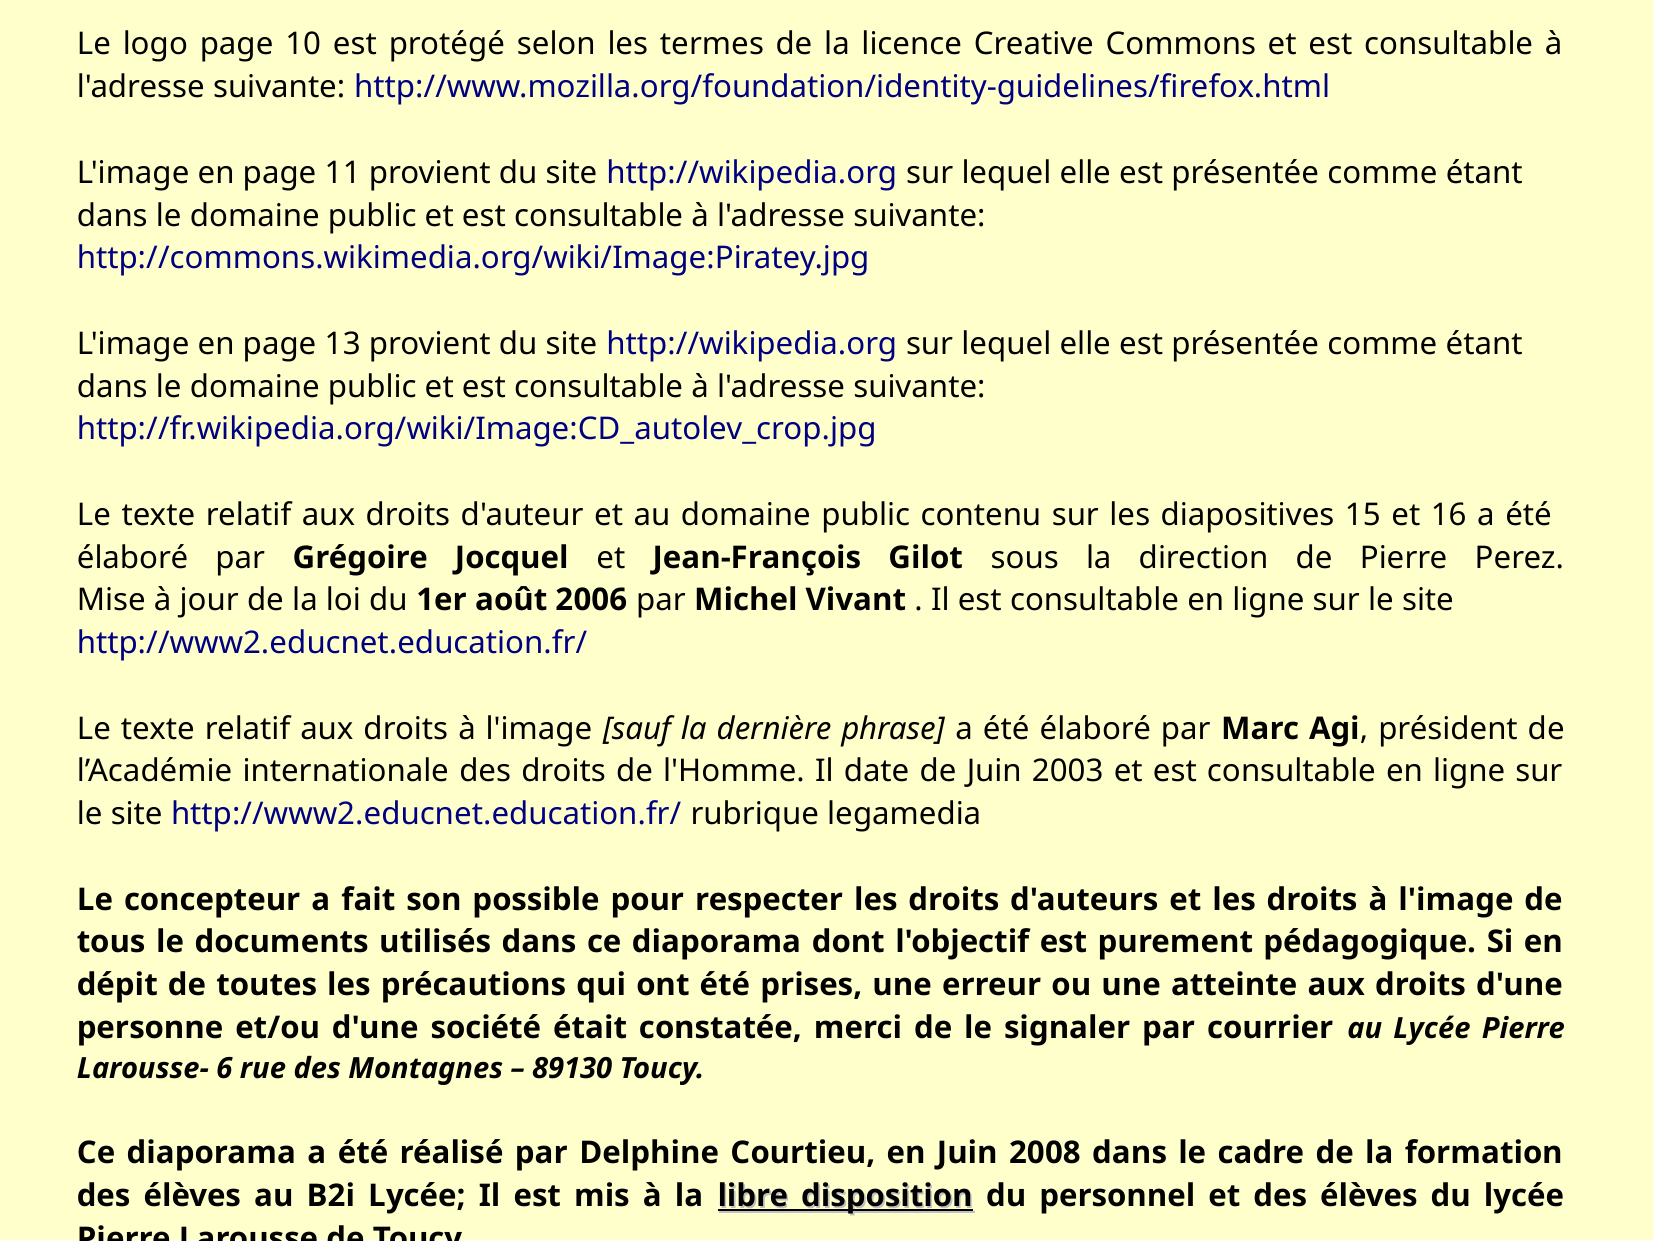

# Le logo page 10 est protégé selon les termes de la licence Creative Commons et est consultable à l'adresse suivante: http://www.mozilla.org/foundation/identity-guidelines/firefox.html
L'image en page 11 provient du site http://wikipedia.org sur lequel elle est présentée comme étant dans le domaine public et est consultable à l'adresse suivante: http://commons.wikimedia.org/wiki/Image:Piratey.jpg
L'image en page 13 provient du site http://wikipedia.org sur lequel elle est présentée comme étant dans le domaine public et est consultable à l'adresse suivante: http://fr.wikipedia.org/wiki/Image:CD_autolev_crop.jpg
Le texte relatif aux droits d'auteur et au domaine public contenu sur les diapositives 15 et 16 a été élaboré par Grégoire Jocquel et Jean-François Gilot sous la direction de Pierre Perez.
Mise à jour de la loi du 1er août 2006 par Michel Vivant . Il est consultable en ligne sur le site
http://www2.educnet.education.fr/
Le texte relatif aux droits à l'image [sauf la dernière phrase] a été élaboré par Marc Agi, président de l’Académie internationale des droits de l'Homme. Il date de Juin 2003 et est consultable en ligne sur le site http://www2.educnet.education.fr/ rubrique legamedia
Le concepteur a fait son possible pour respecter les droits d'auteurs et les droits à l'image de tous le documents utilisés dans ce diaporama dont l'objectif est purement pédagogique. Si en dépit de toutes les précautions qui ont été prises, une erreur ou une atteinte aux droits d'une personne et/ou d'une société était constatée, merci de le signaler par courrier au Lycée Pierre Larousse- 6 rue des Montagnes – 89130 Toucy.
Ce diaporama a été réalisé par Delphine Courtieu, en Juin 2008 dans le cadre de la formation des élèves au B2i Lycée; Il est mis à la libre disposition du personnel et des élèves du lycée Pierre Larousse de Toucy.